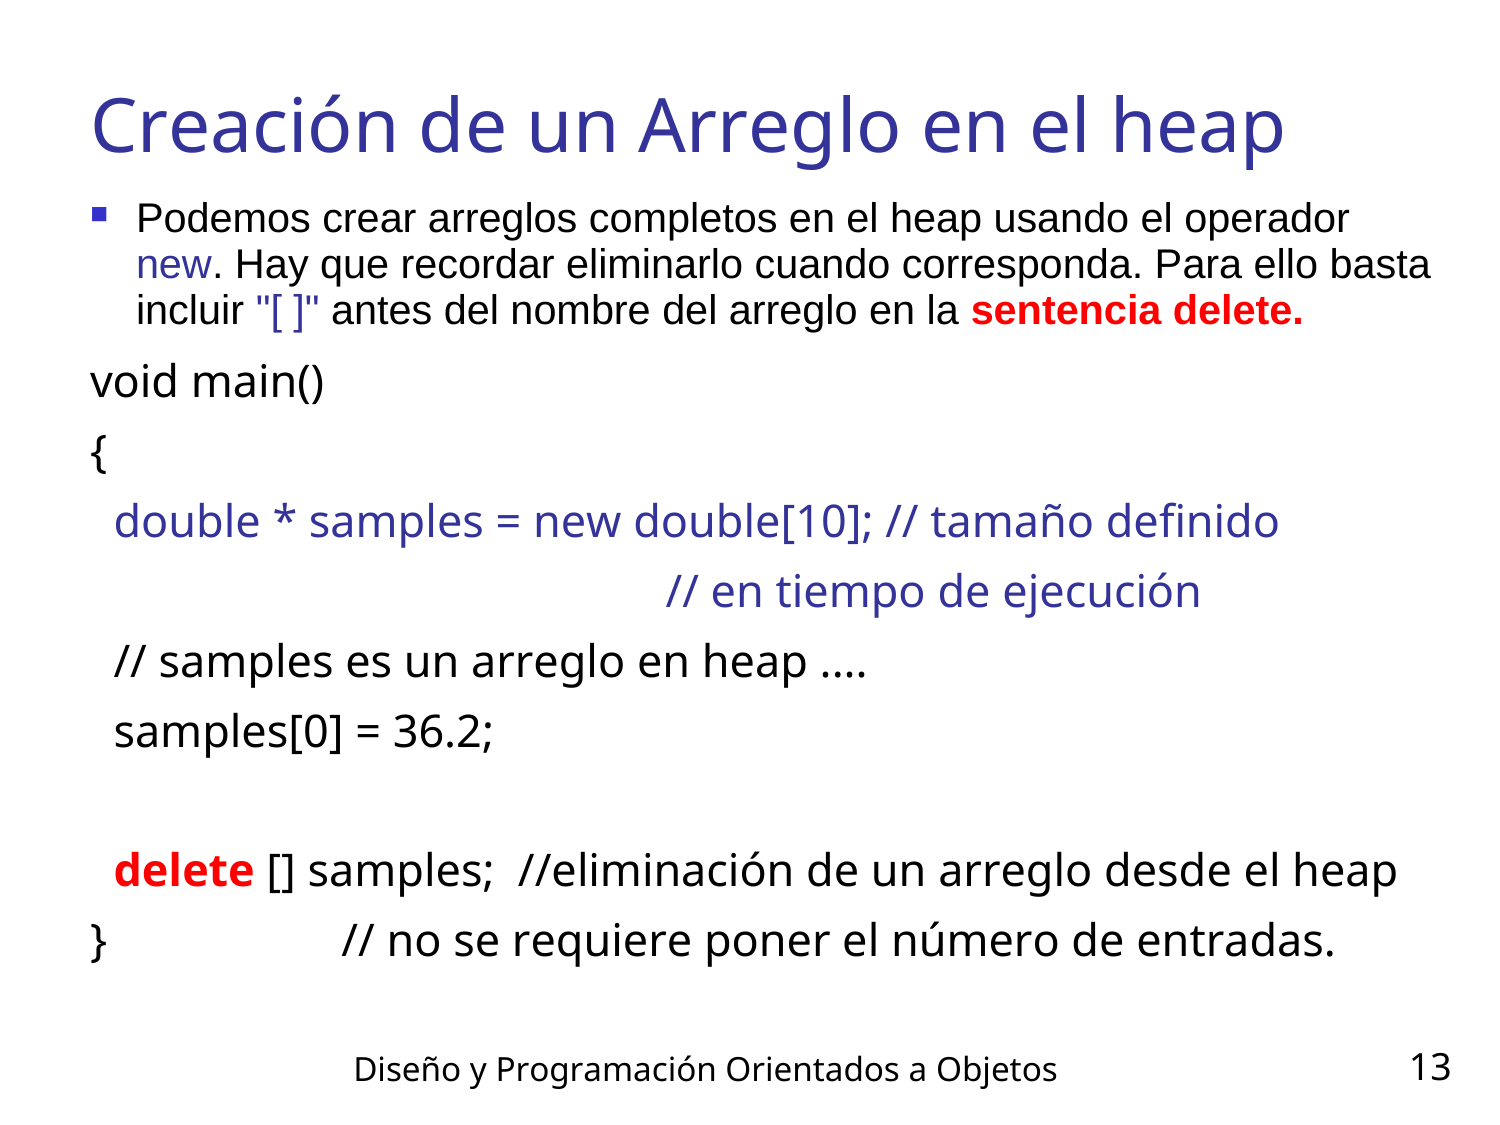

# Creación de un Arreglo en el heap
Podemos crear arreglos completos en el heap usando el operador new. Hay que recordar eliminarlo cuando corresponda. Para ello basta incluir "[ ]" antes del nombre del arreglo en la sentencia delete.
void main()‏
{
 double * samples = new double[10]; // tamaño definido
 // en tiempo de ejecución
 // samples es un arreglo en heap ....
 samples[0] = 36.2;
 delete [] samples; //eliminación de un arreglo desde el heap
} // no se requiere poner el número de entradas.
Diseño y Programación Orientados a Objetos
13